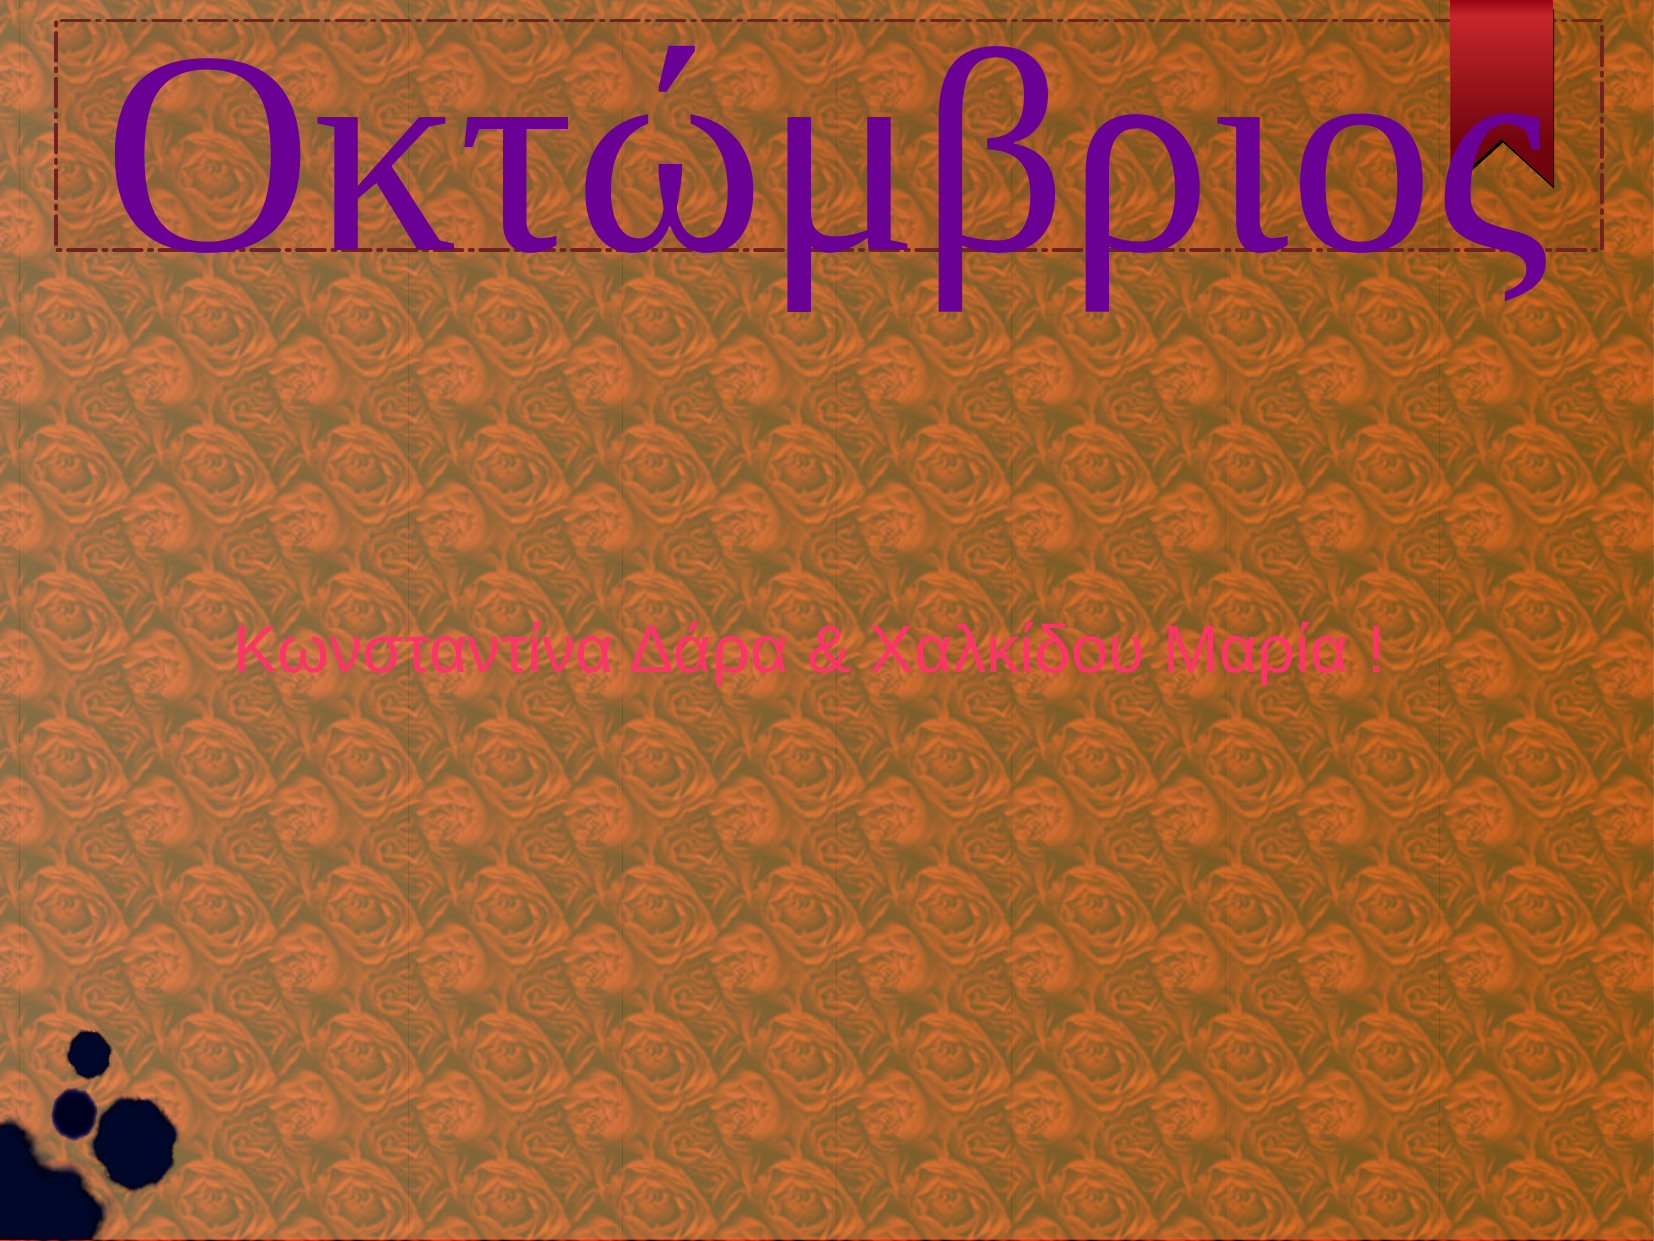

# Οκτώμβριος
Κωνσταντίνα Δάρα & Χαλκίδου Μαρία !